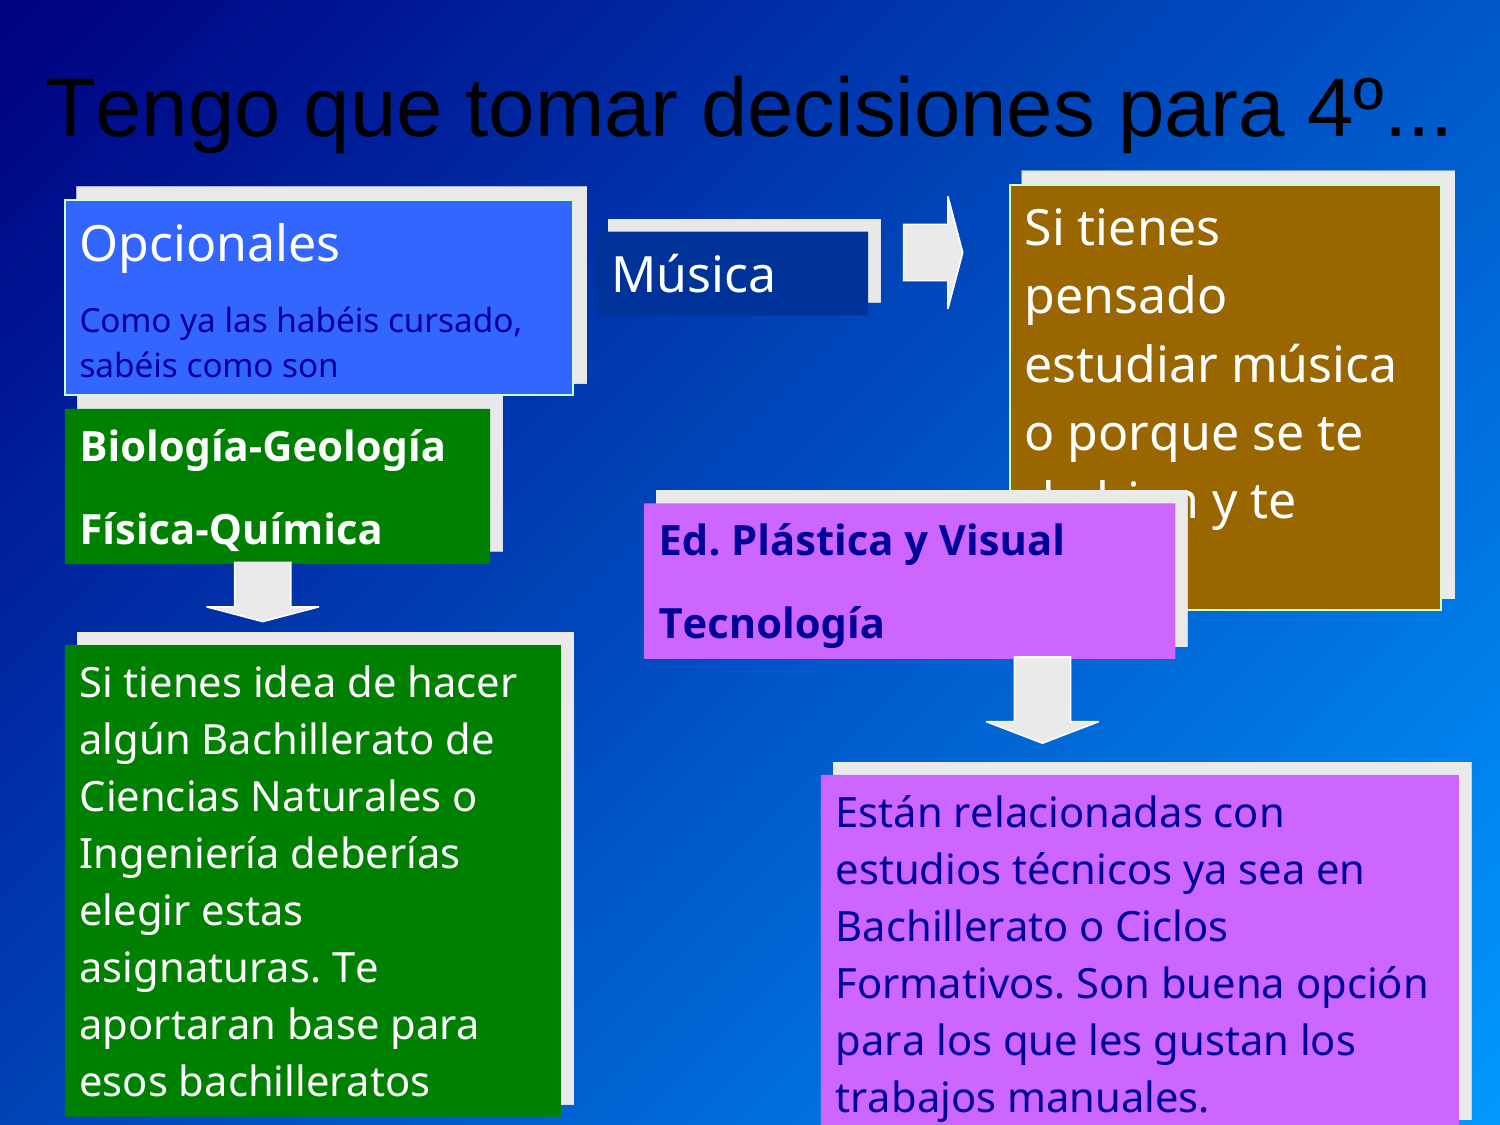

# Tengo que tomar decisiones para 4º...
Si tienes pensado estudiar música o porque se te da bien y te gusta
Opcionales
Como ya las habéis cursado, sabéis como son
Música
Biología-Geología
Física-Química
Ed. Plástica y Visual
Tecnología
Si tienes idea de hacer algún Bachillerato de Ciencias Naturales o Ingeniería deberías elegir estas asignaturas. Te aportaran base para esos bachilleratos
Están relacionadas con estudios técnicos ya sea en Bachillerato o Ciclos Formativos. Son buena opción para los que les gustan los trabajos manuales.